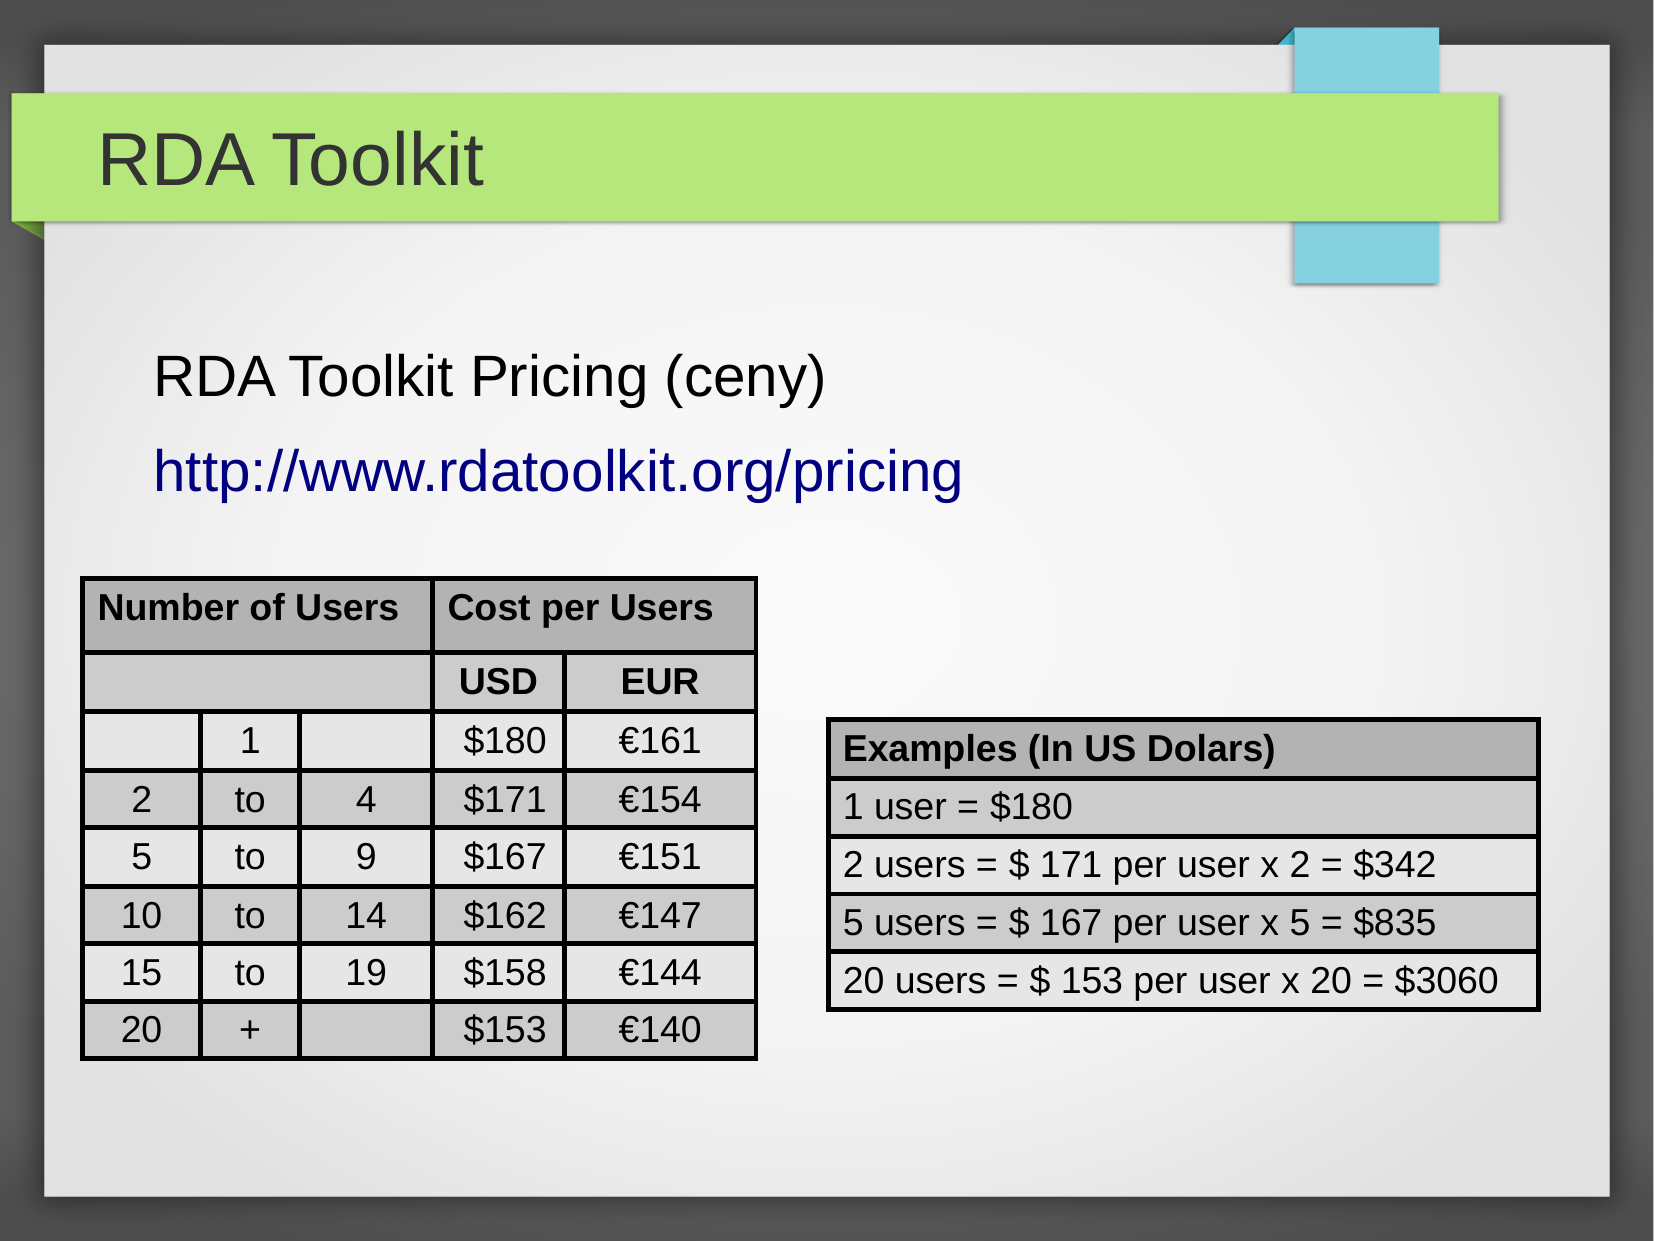

RDA Toolkit
# RDA Toolkit Pricing (ceny)
http://www.rdatoolkit.org/pricing
| Number of Users | | | Cost per Users | |
| --- | --- | --- | --- | --- |
| | | | USD | EUR |
| | 1 | | $180 | €161 |
| 2 | to | 4 | $171 | €154 |
| 5 | to | 9 | $167 | €151 |
| 10 | to | 14 | $162 | €147 |
| 15 | to | 19 | $158 | €144 |
| 20 | + | | $153 | €140 |
| Examples (In US Dolars) |
| --- |
| 1 user = $180 |
| 2 users = $ 171 per user x 2 = $342 |
| 5 users = $ 167 per user x 5 = $835 |
| 20 users = $ 153 per user x 20 = $3060 |